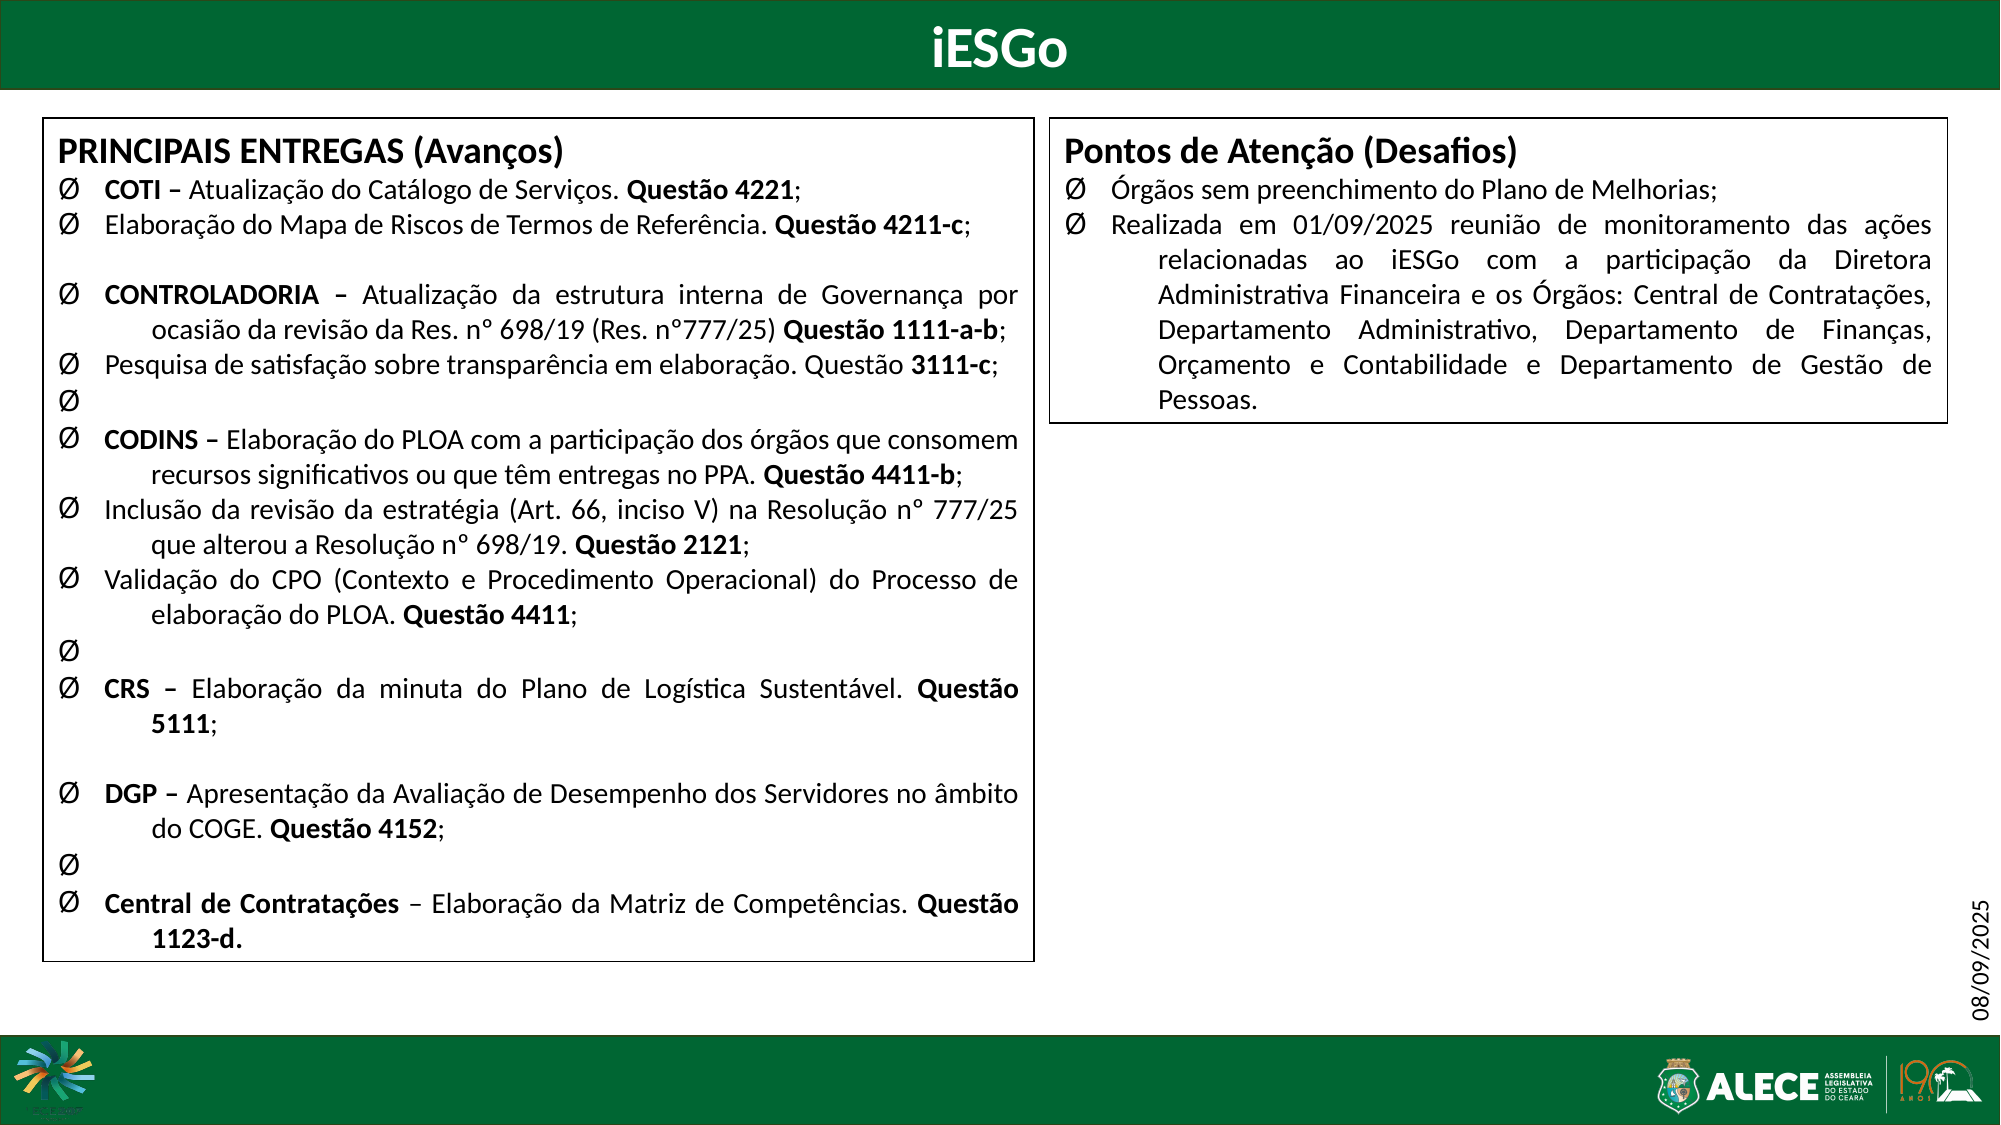

iESGo
PRINCIPAIS ENTREGAS (Avanços)
COTI – Atualização do Catálogo de Serviços. Questão 4221;
Elaboração do Mapa de Riscos de Termos de Referência. Questão 4211-c;
CONTROLADORIA – Atualização da estrutura interna de Governança por ocasião da revisão da Res. nº 698/19 (Res. nº777/25) Questão 1111-a-b;
Pesquisa de satisfação sobre transparência em elaboração. Questão 3111-c;
CODINS – Elaboração do PLOA com a participação dos órgãos que consomem recursos significativos ou que têm entregas no PPA. Questão 4411-b;
Inclusão da revisão da estratégia (Art. 66, inciso V) na Resolução nº 777/25 que alterou a Resolução nº 698/19. Questão 2121;
Validação do CPO (Contexto e Procedimento Operacional) do Processo de elaboração do PLOA. Questão 4411;
CRS – Elaboração da minuta do Plano de Logística Sustentável. Questão 5111;
DGP – Apresentação da Avaliação de Desempenho dos Servidores no âmbito do COGE. Questão 4152;
Central de Contratações – Elaboração da Matriz de Competências. Questão 1123-d.
Pontos de Atenção (Desafios)
Órgãos sem preenchimento do Plano de Melhorias;
Realizada em 01/09/2025 reunião de monitoramento das ações relacionadas ao iESGo com a participação da Diretora Administrativa Financeira e os Órgãos: Central de Contratações, Departamento Administrativo, Departamento de Finanças, Orçamento e Contabilidade e Departamento de Gestão de Pessoas.
08/09/2025